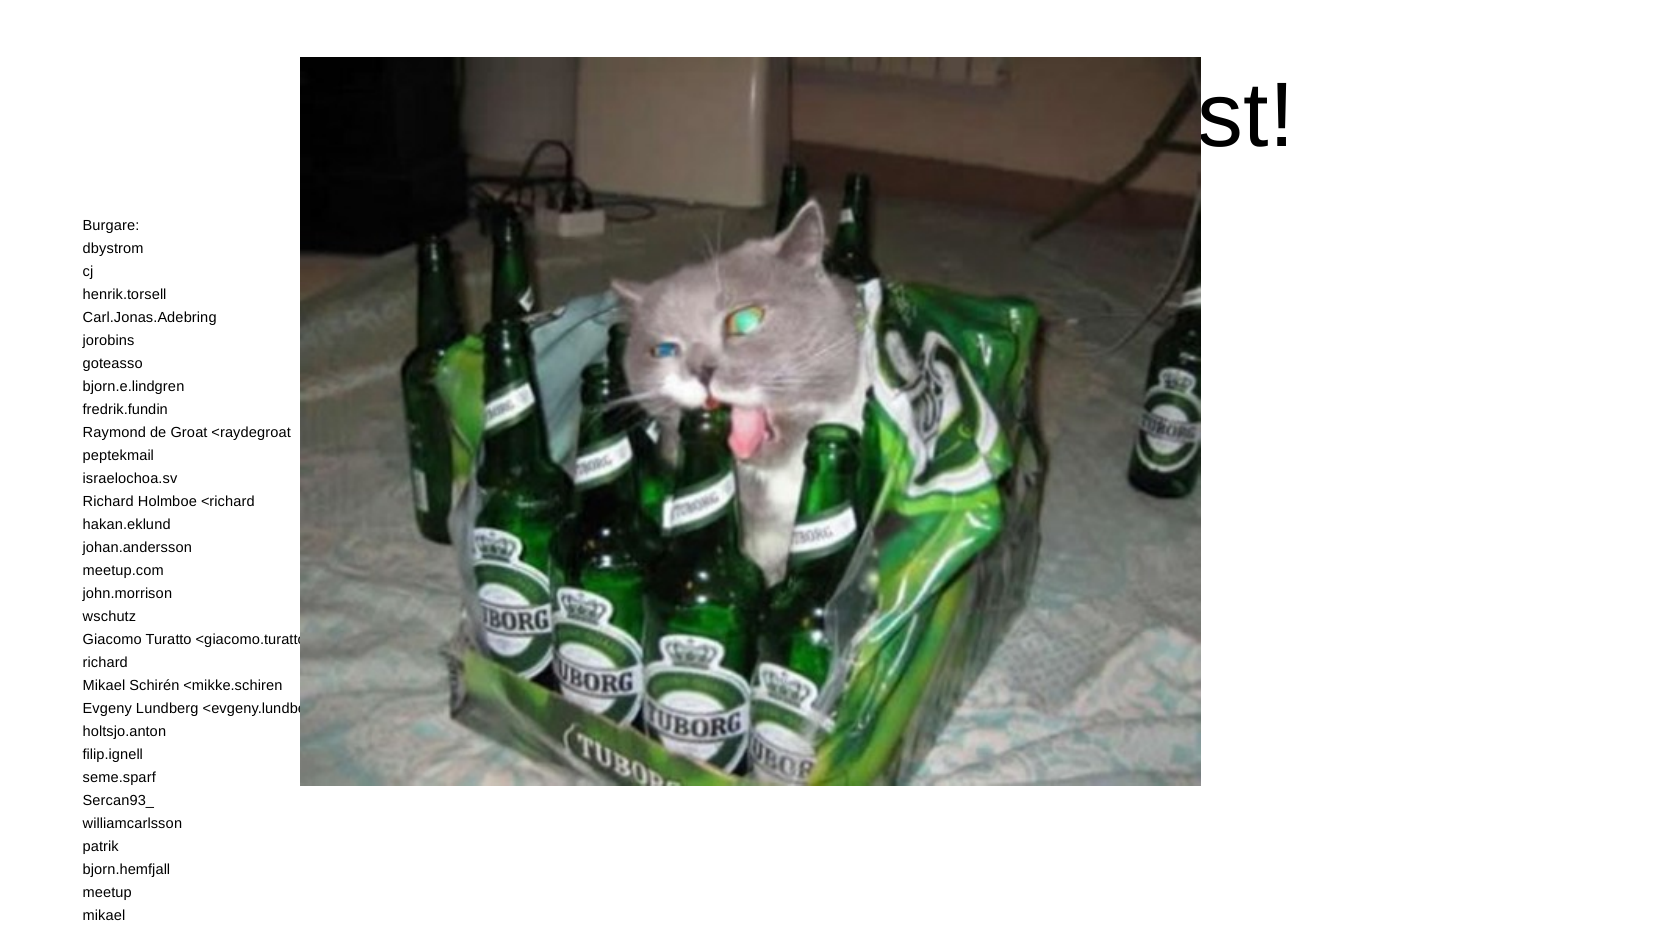

# Saved the best for last!
Burgare:
dbystrom
cj
henrik.torsell
Carl.Jonas.Adebring
jorobins
goteasso
bjorn.e.lindgren
fredrik.fundin
Raymond de Groat <raydegroat
peptekmail
israelochoa.sv
Richard Holmboe <richard
hakan.eklund
johan.andersson
meetup.com
john.morrison
wschutz
Giacomo Turatto <giacomo.turatto
richard
Mikael Schirén <mikke.schiren
Evgeny Lundberg <evgeny.lundberg
holtsjo.anton
filip.ignell
seme.sparf
Sercan93_
williamcarlsson
patrik
bjorn.hemfjall
meetup
mikael